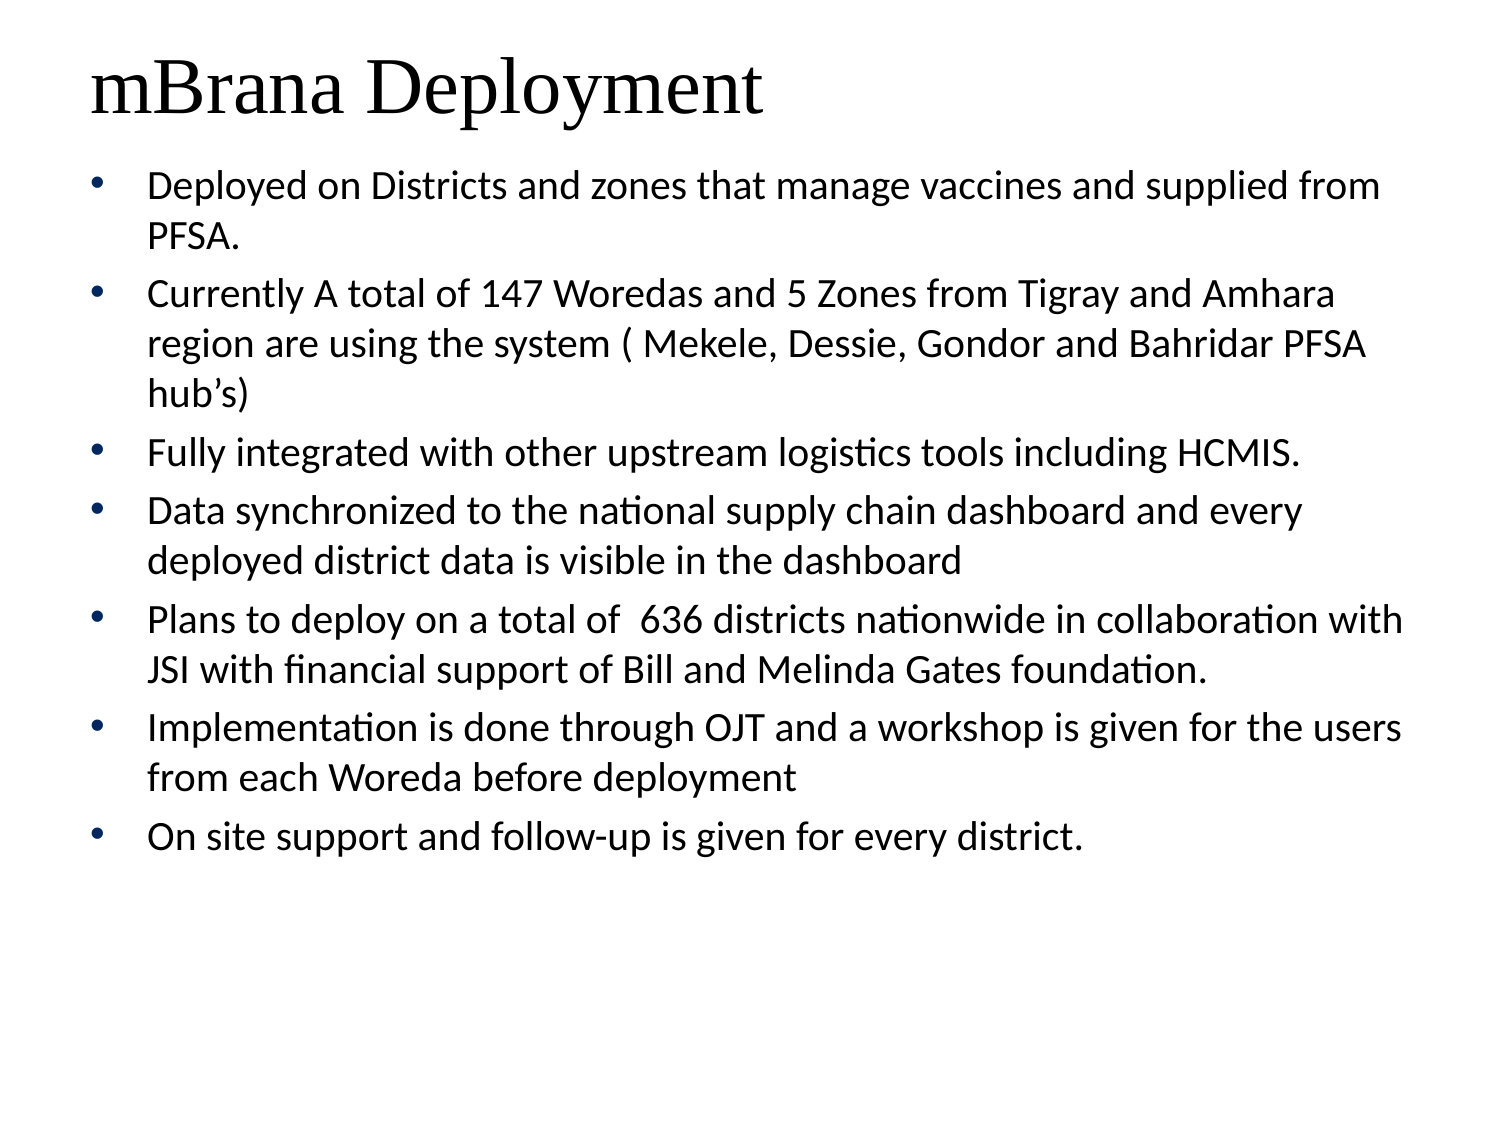

# mBrana Deployment
Deployed on Districts and zones that manage vaccines and supplied from PFSA.
Currently A total of 147 Woredas and 5 Zones from Tigray and Amhara region are using the system ( Mekele, Dessie, Gondor and Bahridar PFSA hub’s)
Fully integrated with other upstream logistics tools including HCMIS.
Data synchronized to the national supply chain dashboard and every deployed district data is visible in the dashboard
Plans to deploy on a total of 636 districts nationwide in collaboration with JSI with financial support of Bill and Melinda Gates foundation.
Implementation is done through OJT and a workshop is given for the users from each Woreda before deployment
On site support and follow-up is given for every district.